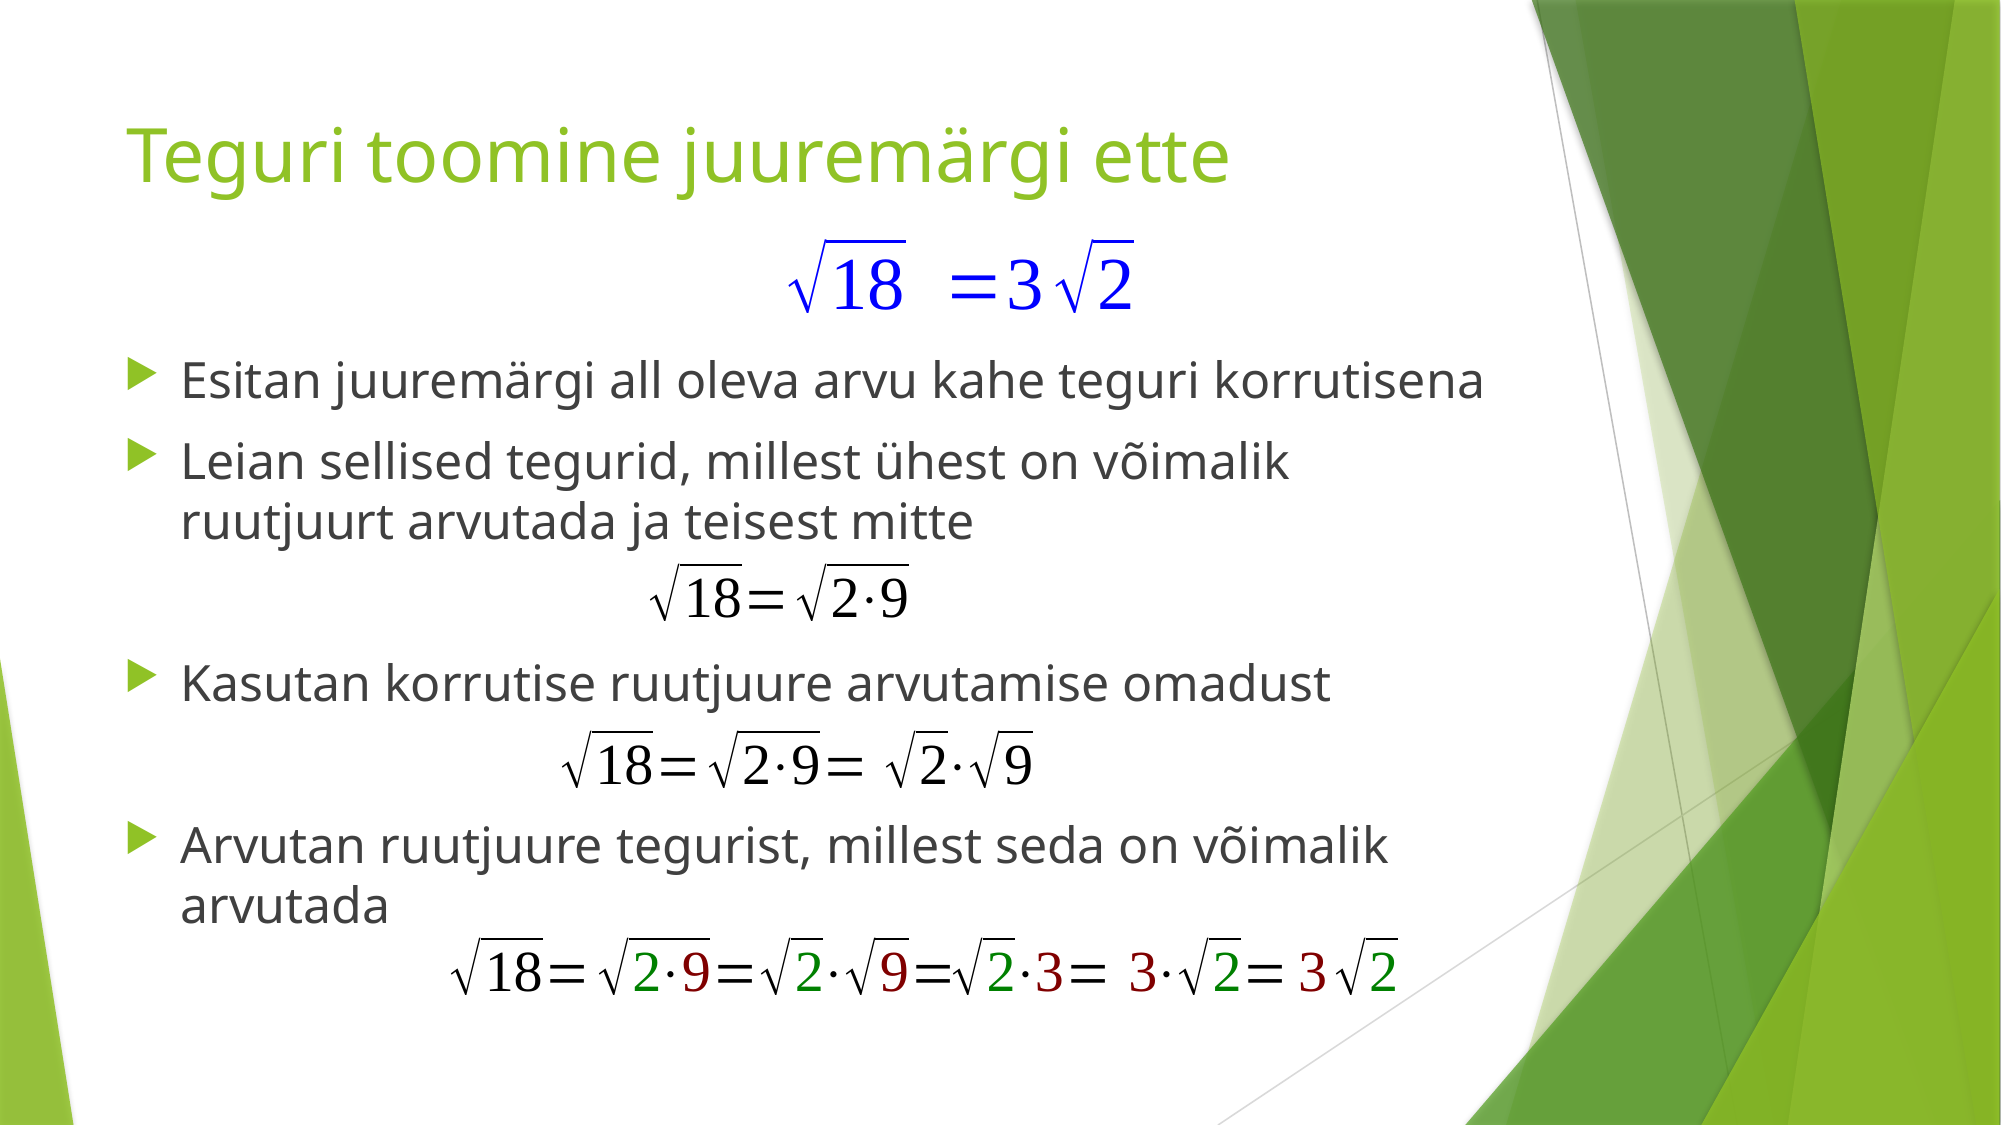

# Teguri toomine juuremärgi ette
Esitan juuremärgi all oleva arvu kahe teguri korrutisena
Leian sellised tegurid, millest ühest on võimalik ruutjuurt arvutada ja teisest mitte
Kasutan korrutise ruutjuure arvutamise omadust
Arvutan ruutjuure tegurist, millest seda on võimalik arvutada